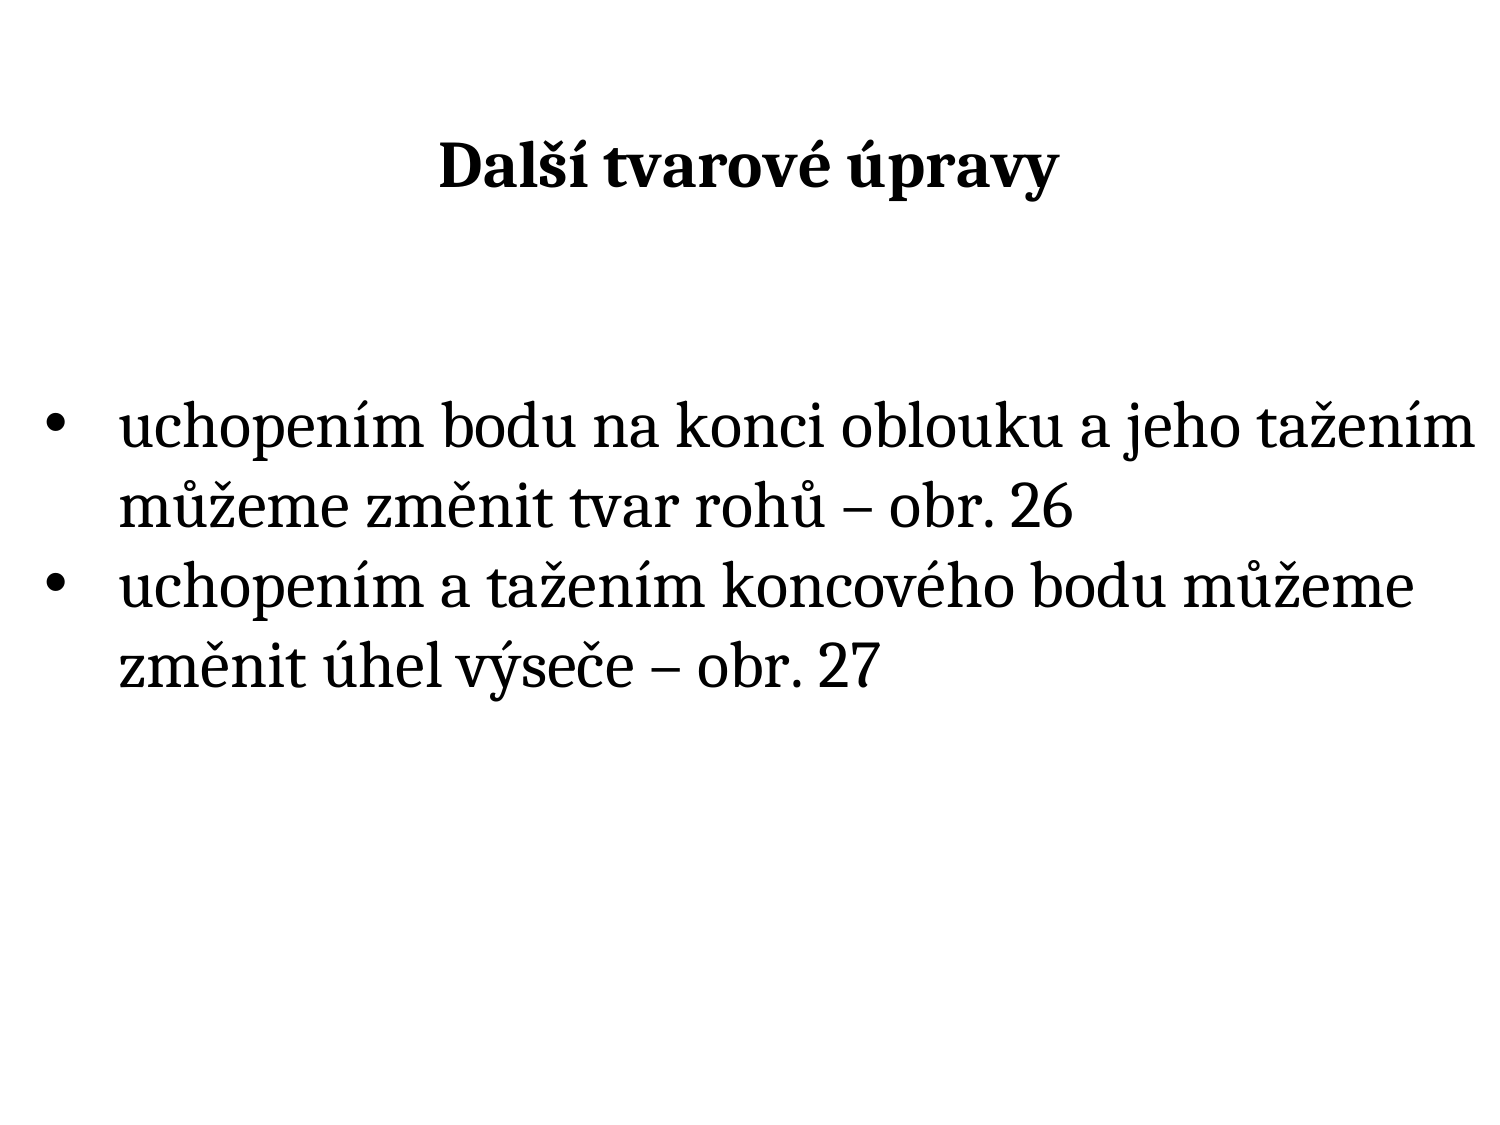

Další tvarové úpravy
uchopením bodu na konci oblouku a jeho tažením můžeme změnit tvar rohů – obr. 26
uchopením a tažením koncového bodu můžeme změnit úhel výseče – obr. 27